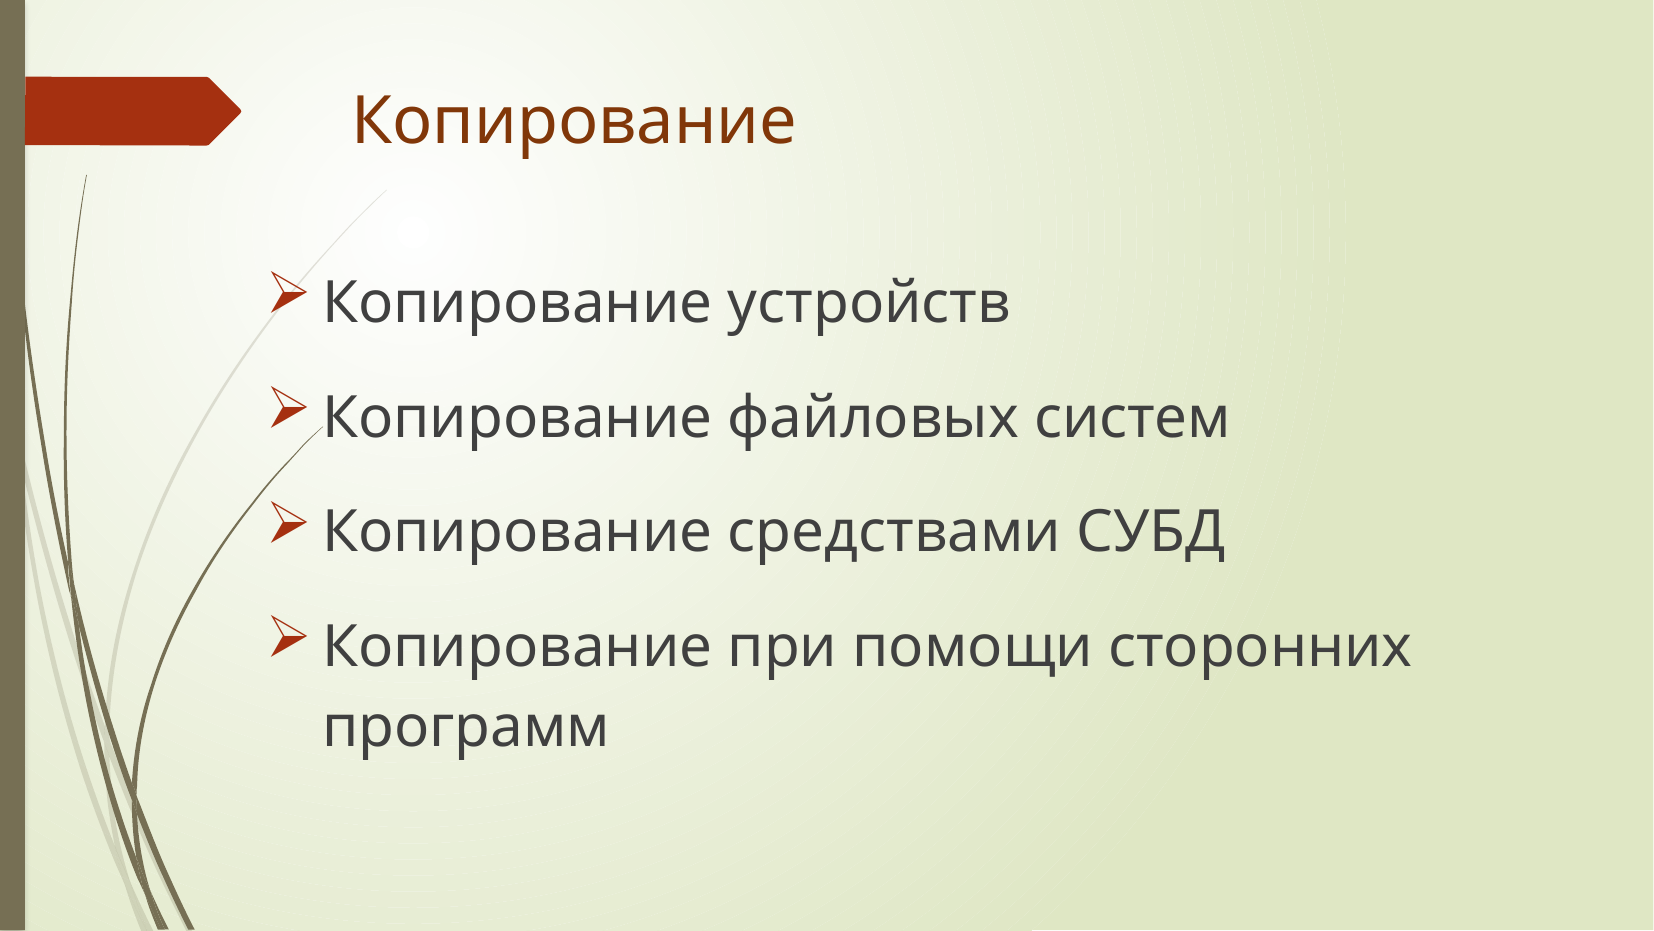

# Копирование
Копирование устройств
Копирование файловых систем
Копирование средствами СУБД
Копирование при помощи сторонних программ